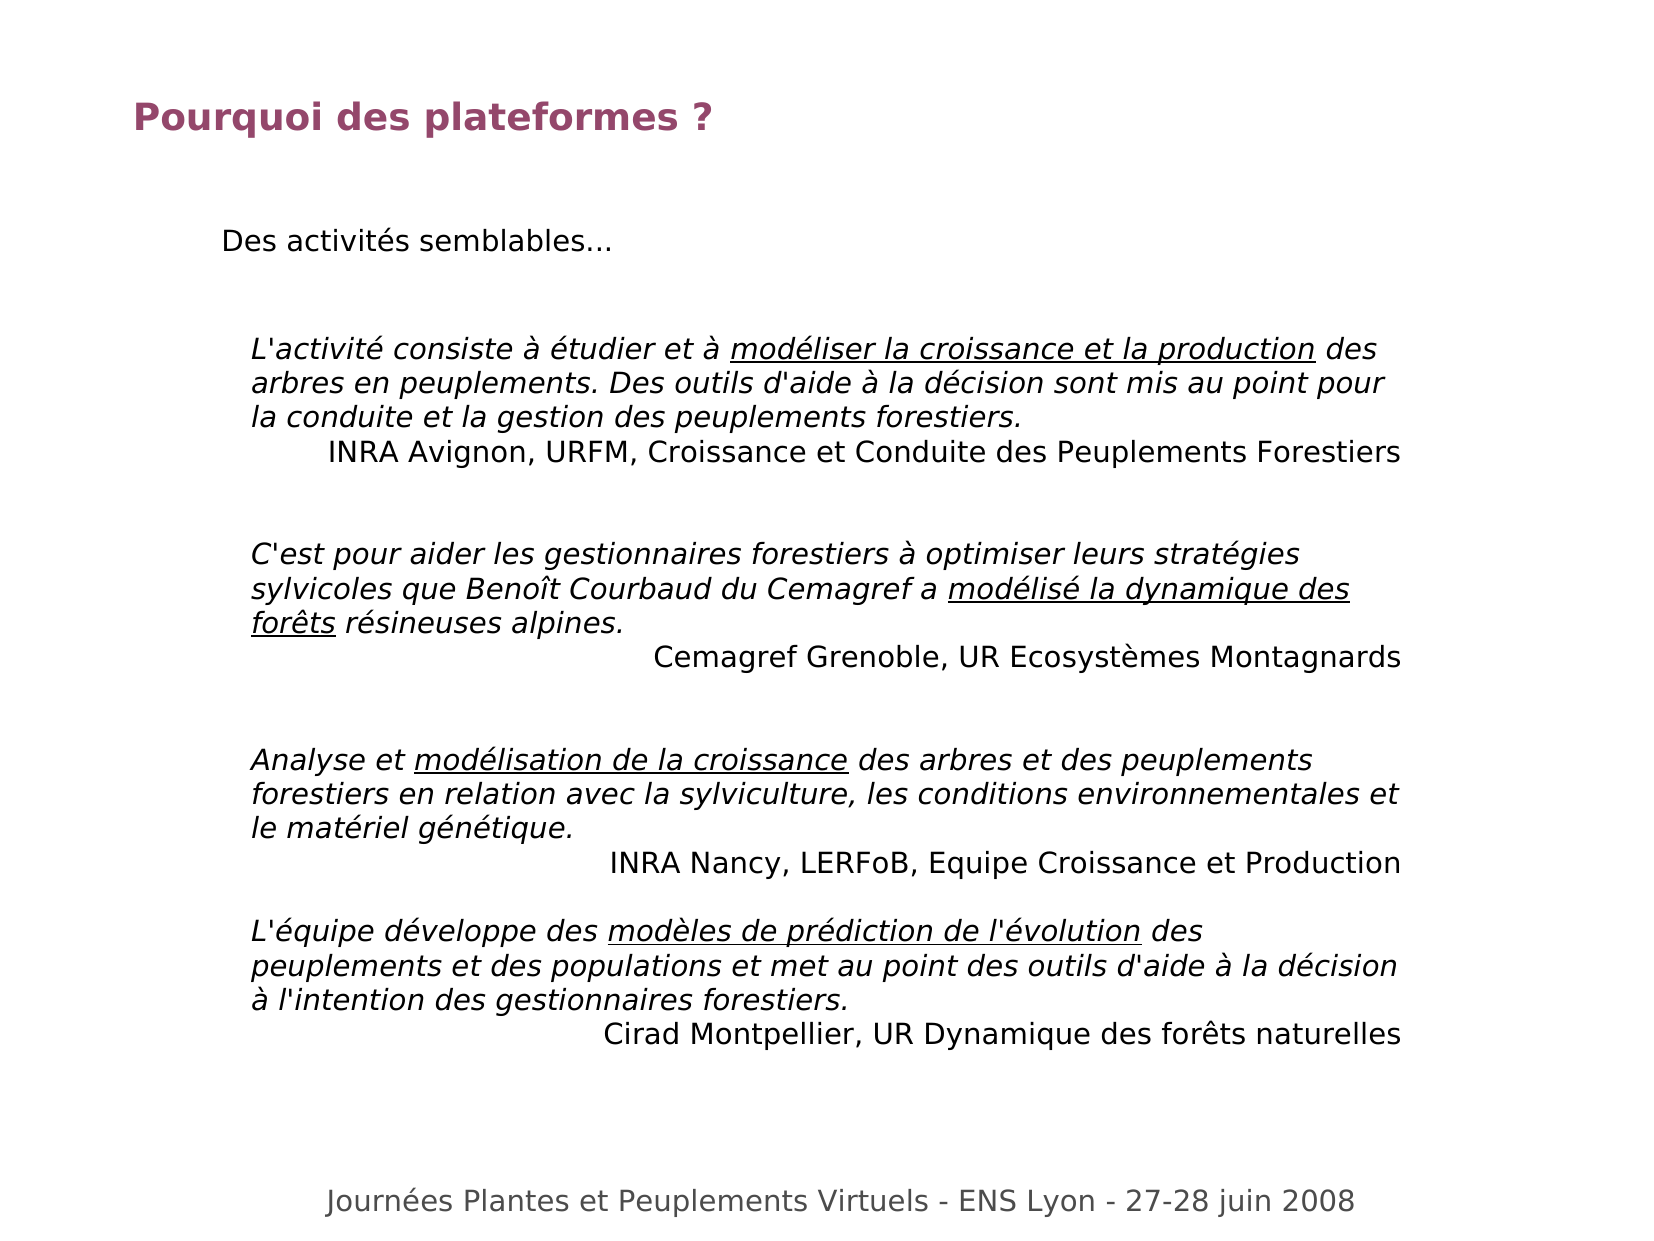

Pourquoi des plateformes ?
Des activités semblables...
L'activité consiste à étudier et à modéliser la croissance et la production des arbres en peuplements. Des outils d'aide à la décision sont mis au point pour la conduite et la gestion des peuplements forestiers.
INRA Avignon, URFM, Croissance et Conduite des Peuplements Forestiers
C'est pour aider les gestionnaires forestiers à optimiser leurs stratégies sylvicoles que Benoît Courbaud du Cemagref a modélisé la dynamique des forêts résineuses alpines.
Cemagref Grenoble, UR Ecosystèmes Montagnards
Analyse et modélisation de la croissance des arbres et des peuplements forestiers en relation avec la sylviculture, les conditions environnementales et le matériel génétique.
INRA Nancy, LERFoB, Equipe Croissance et Production
L'équipe développe des modèles de prédiction de l'évolution des peuplements et des populations et met au point des outils d'aide à la décision à l'intention des gestionnaires forestiers.
Cirad Montpellier, UR Dynamique des forêts naturelles
Journées Plantes et Peuplements Virtuels - ENS Lyon - 27-28 juin 2008